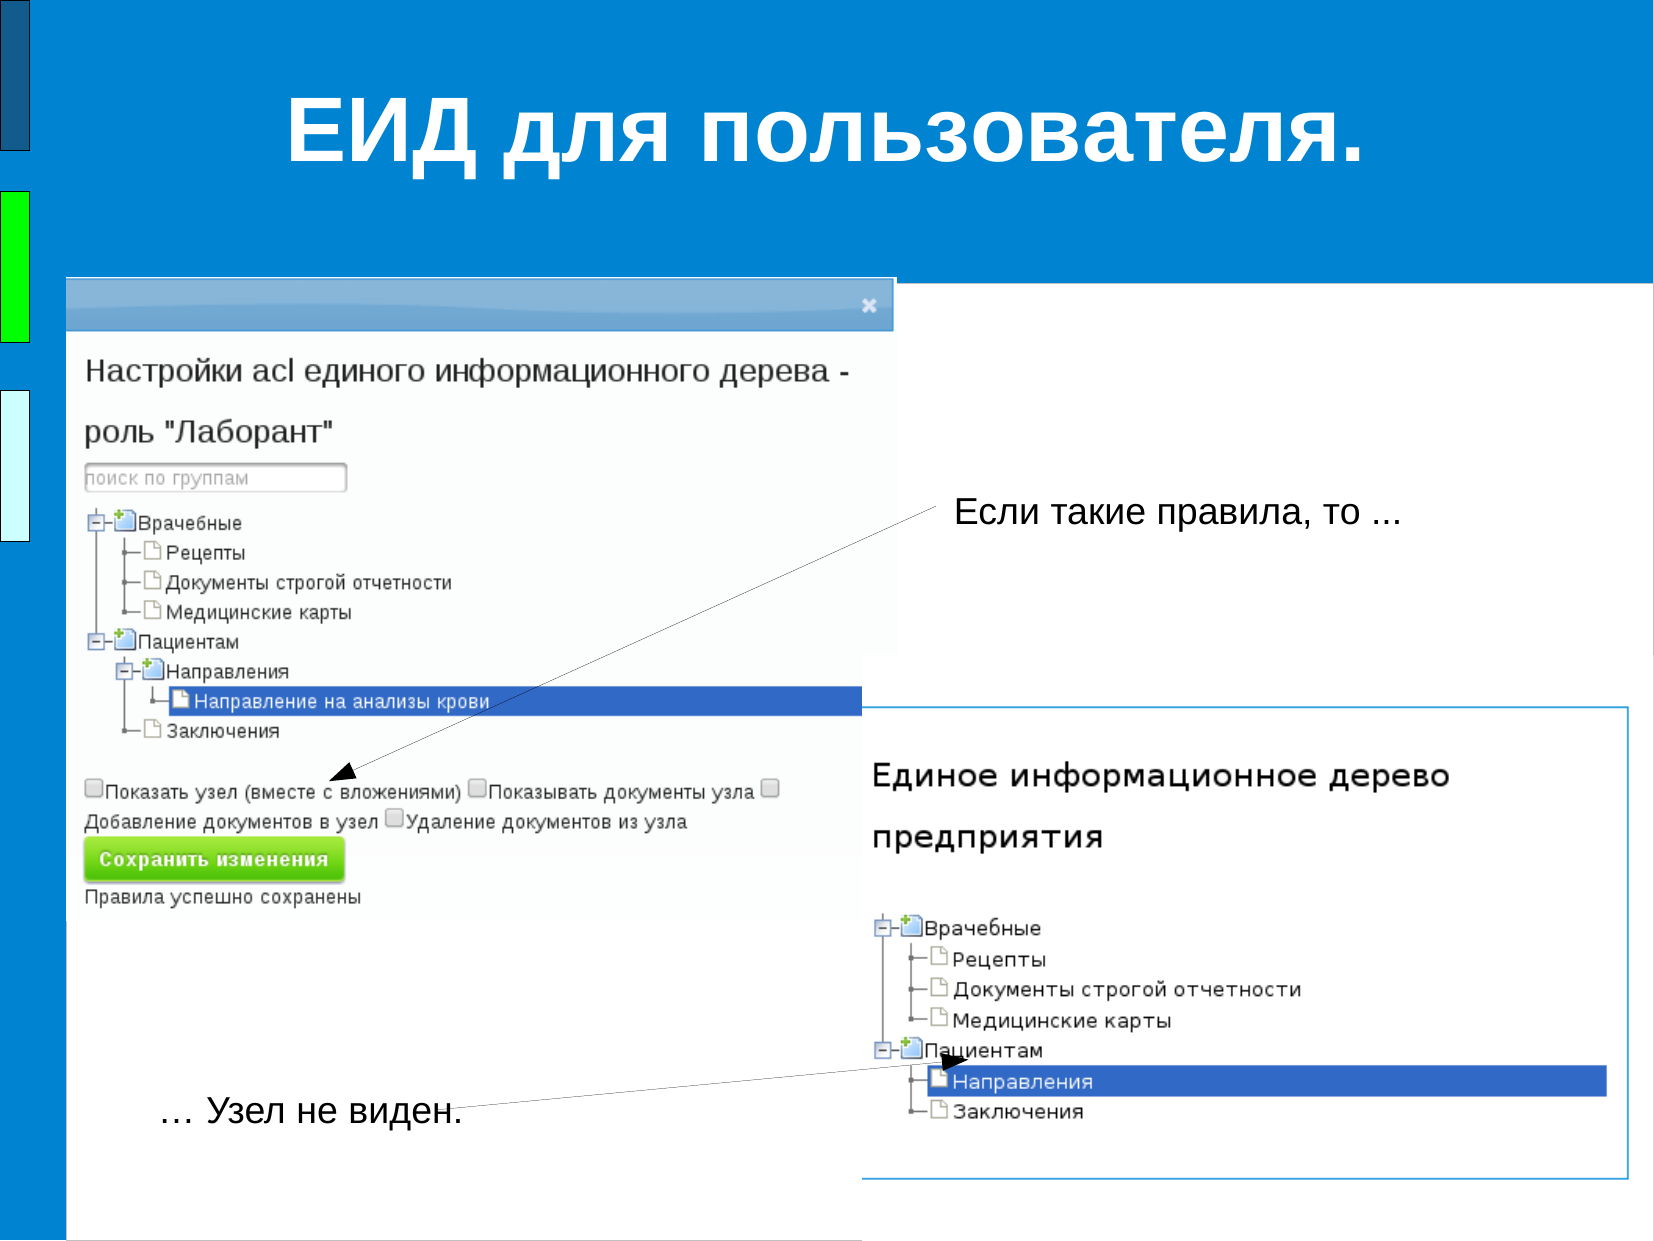

# ЕИД для пользователя.
Если такие правила, то ...
… Узел не виден.
ООО "Альфа-Интегрум", 2013г.